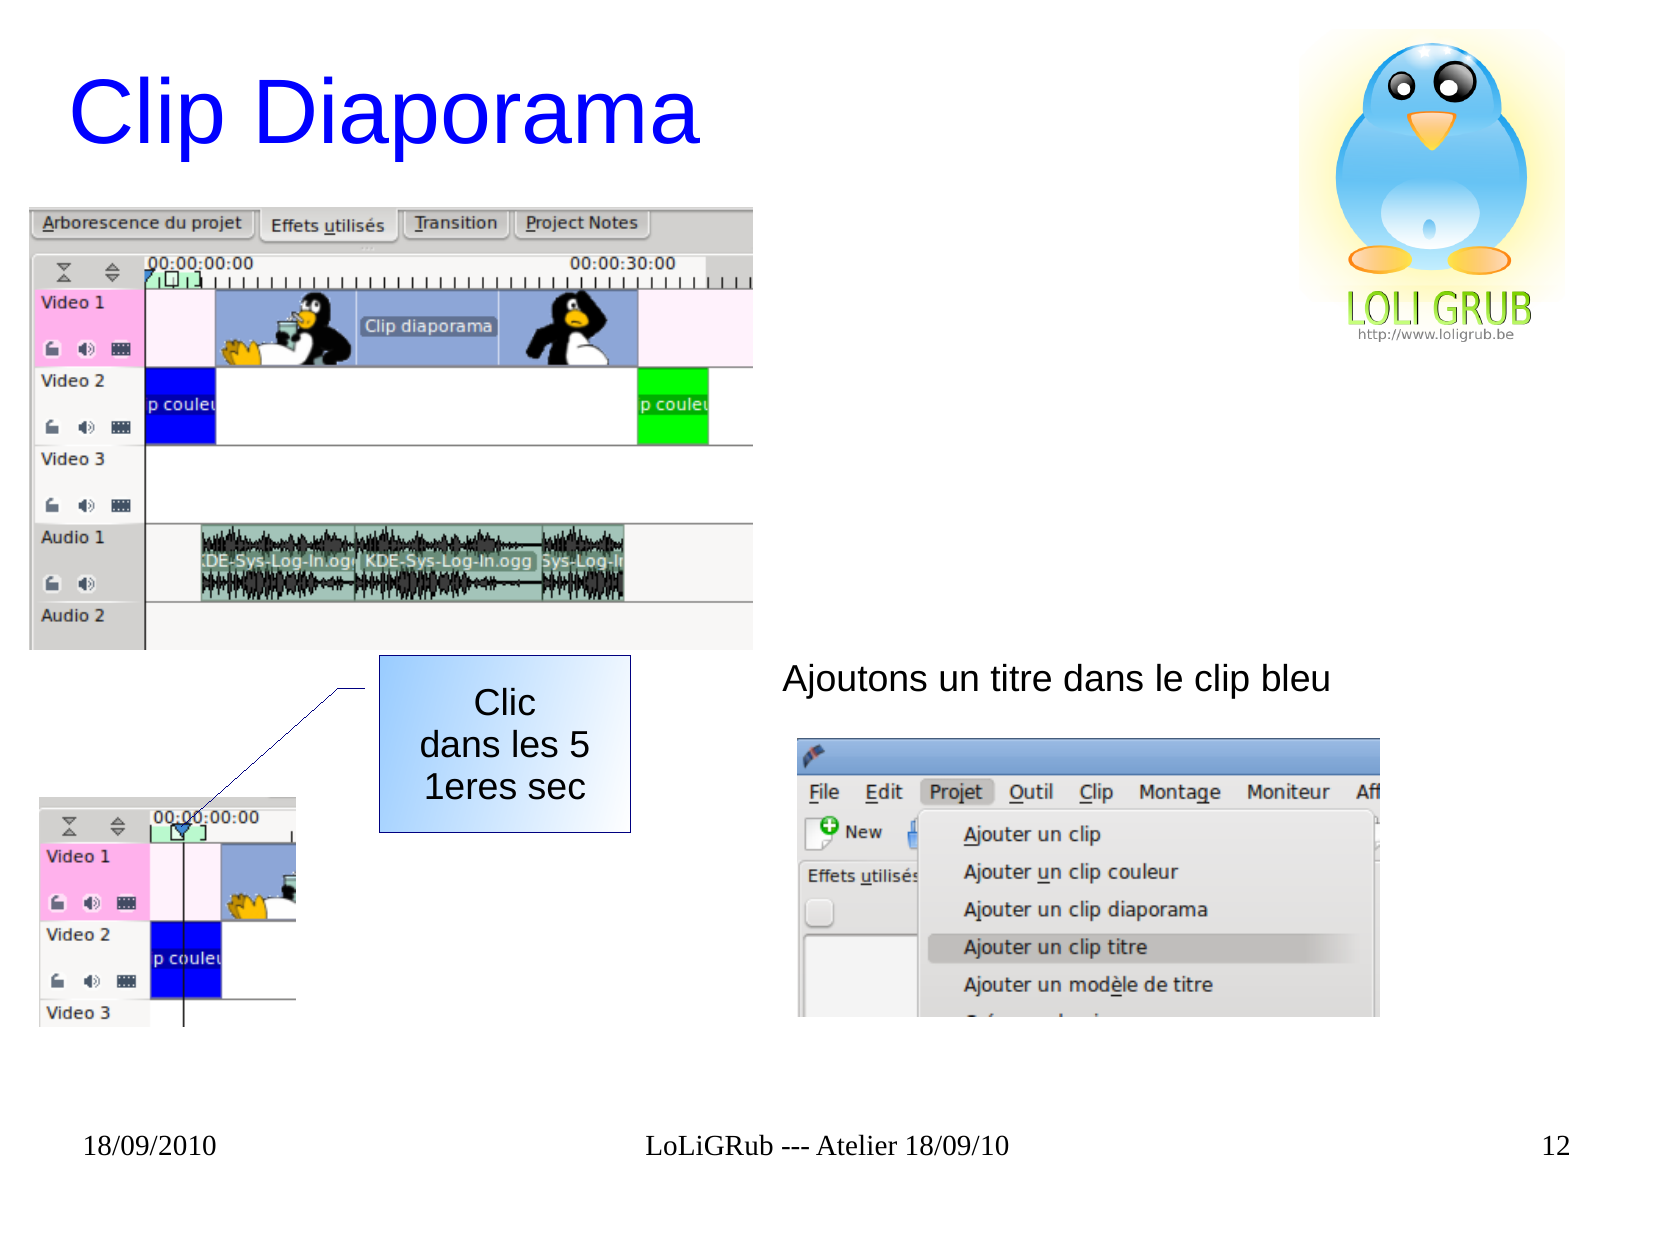

Clip Diaporama
Ajoutons un titre dans le clip bleu
Clic
dans les 5
1eres sec
18/09/2010
LoLiGRub --- Atelier 18/09/10
12